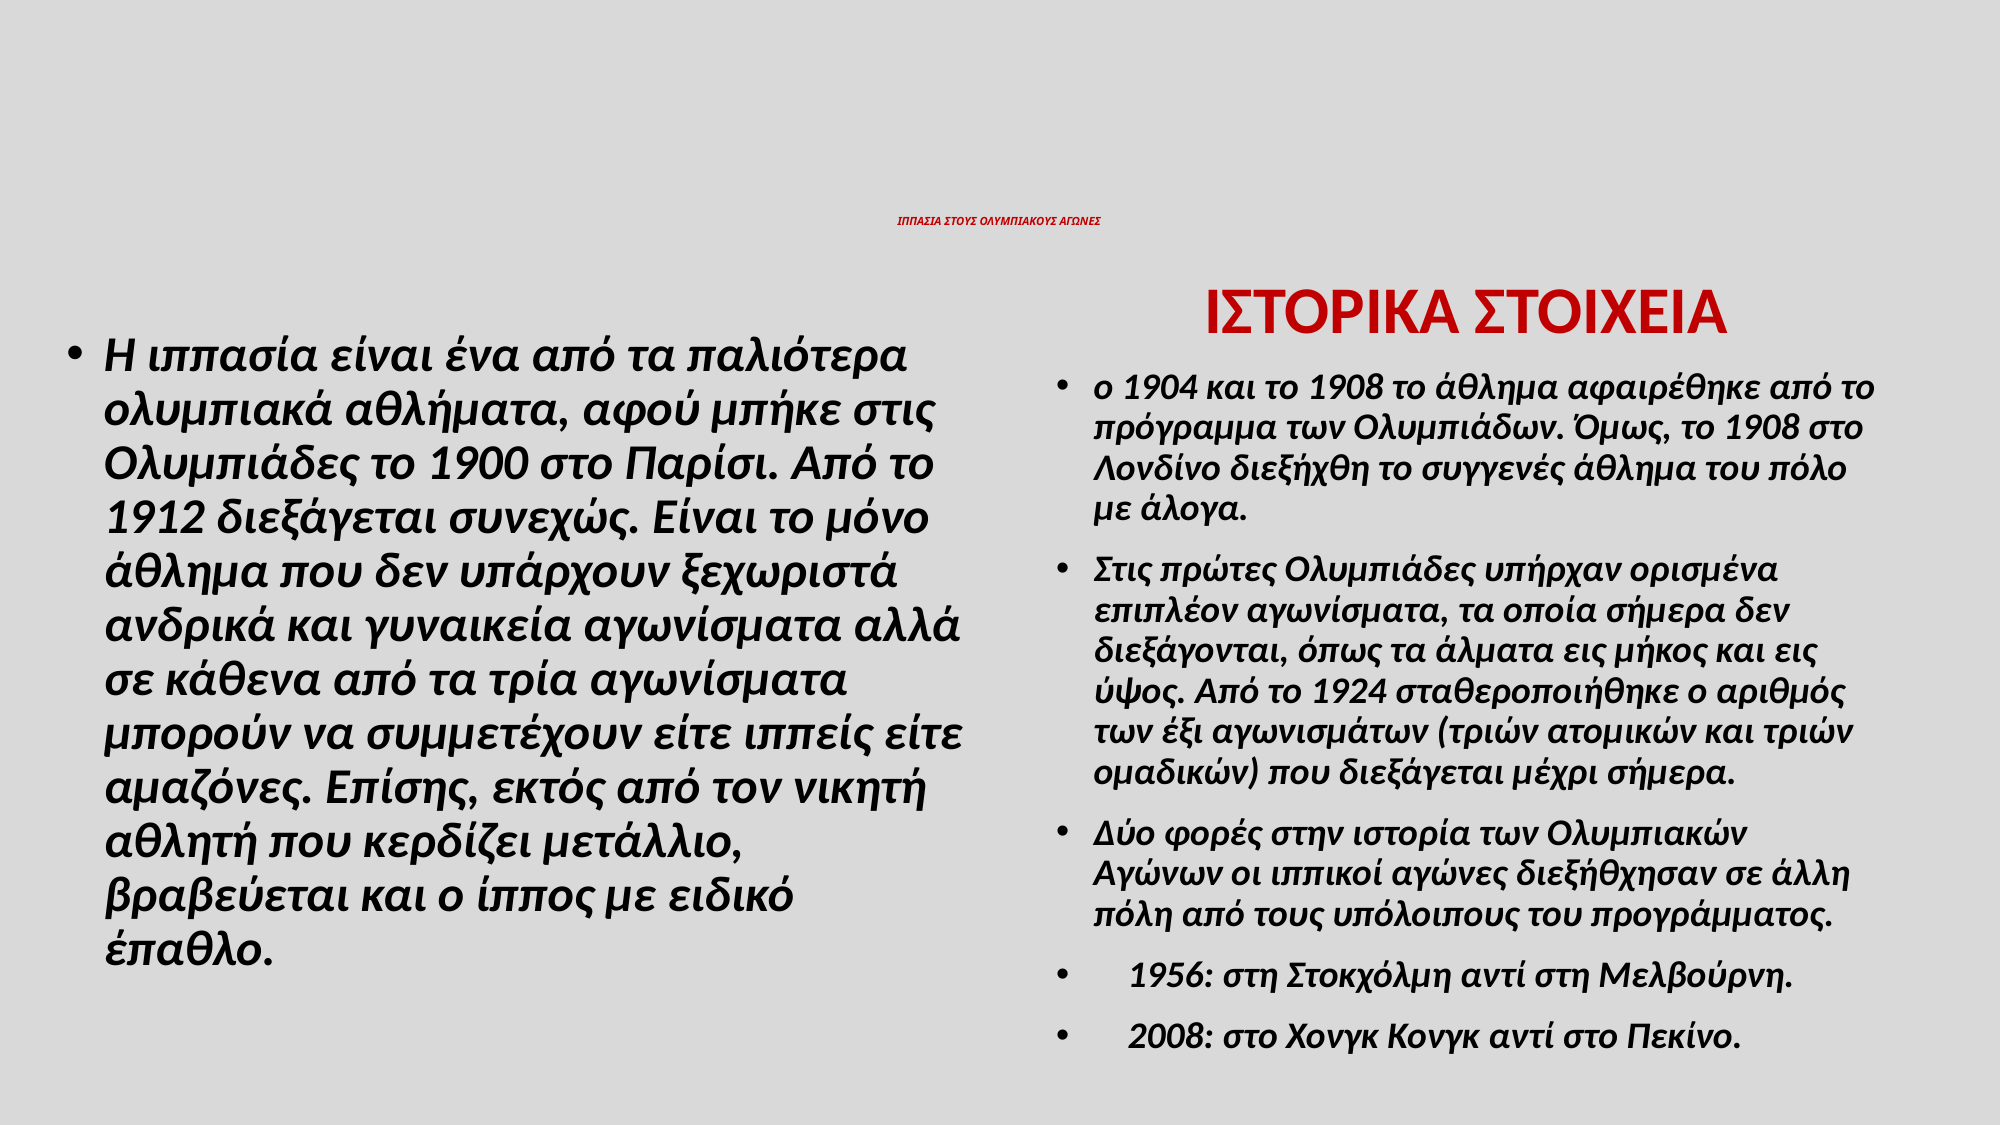

# IΠΠΑΣΙΑ ΣΤΟΥΣ ΟΛΥΜΠΙΑΚΟΥΣ ΑΓΩΝΕΣ
ΙΣΤΟΡΙΚΑ ΣΤΟΙΧΕΙΑ
Η ιππασία είναι ένα από τα παλιότερα ολυμπιακά αθλήματα, αφού μπήκε στις Ολυμπιάδες το 1900 στο Παρίσι. Από το 1912 διεξάγεται συνεχώς. Είναι το μόνο άθλημα που δεν υπάρχουν ξεχωριστά ανδρικά και γυναικεία αγωνίσματα αλλά σε κάθενα από τα τρία αγωνίσματα μπορούν να συμμετέχουν είτε ιππείς είτε αμαζόνες. Επίσης, εκτός από τον νικητή αθλητή που κερδίζει μετάλλιο, βραβεύεται και ο ίππος με ειδικό έπαθλο.
ο 1904 και το 1908 το άθλημα αφαιρέθηκε από το πρόγραμμα των Ολυμπιάδων. Όμως, το 1908 στο Λονδίνο διεξήχθη το συγγενές άθλημα του πόλο με άλογα.
Στις πρώτες Ολυμπιάδες υπήρχαν ορισμένα επιπλέον αγωνίσματα, τα οποία σήμερα δεν διεξάγονται, όπως τα άλματα εις μήκος και εις ύψος. Από το 1924 σταθεροποιήθηκε ο αριθμός των έξι αγωνισμάτων (τριών ατομικών και τριών ομαδικών) που διεξάγεται μέχρι σήμερα.
Δύο φορές στην ιστορία των Ολυμπιακών Αγώνων οι ιππικοί αγώνες διεξήθχησαν σε άλλη πόλη από τους υπόλοιπους του προγράμματος.
 1956: στη Στοκχόλμη αντί στη Μελβούρνη.
 2008: στο Χονγκ Κονγκ αντί στο Πεκίνο.